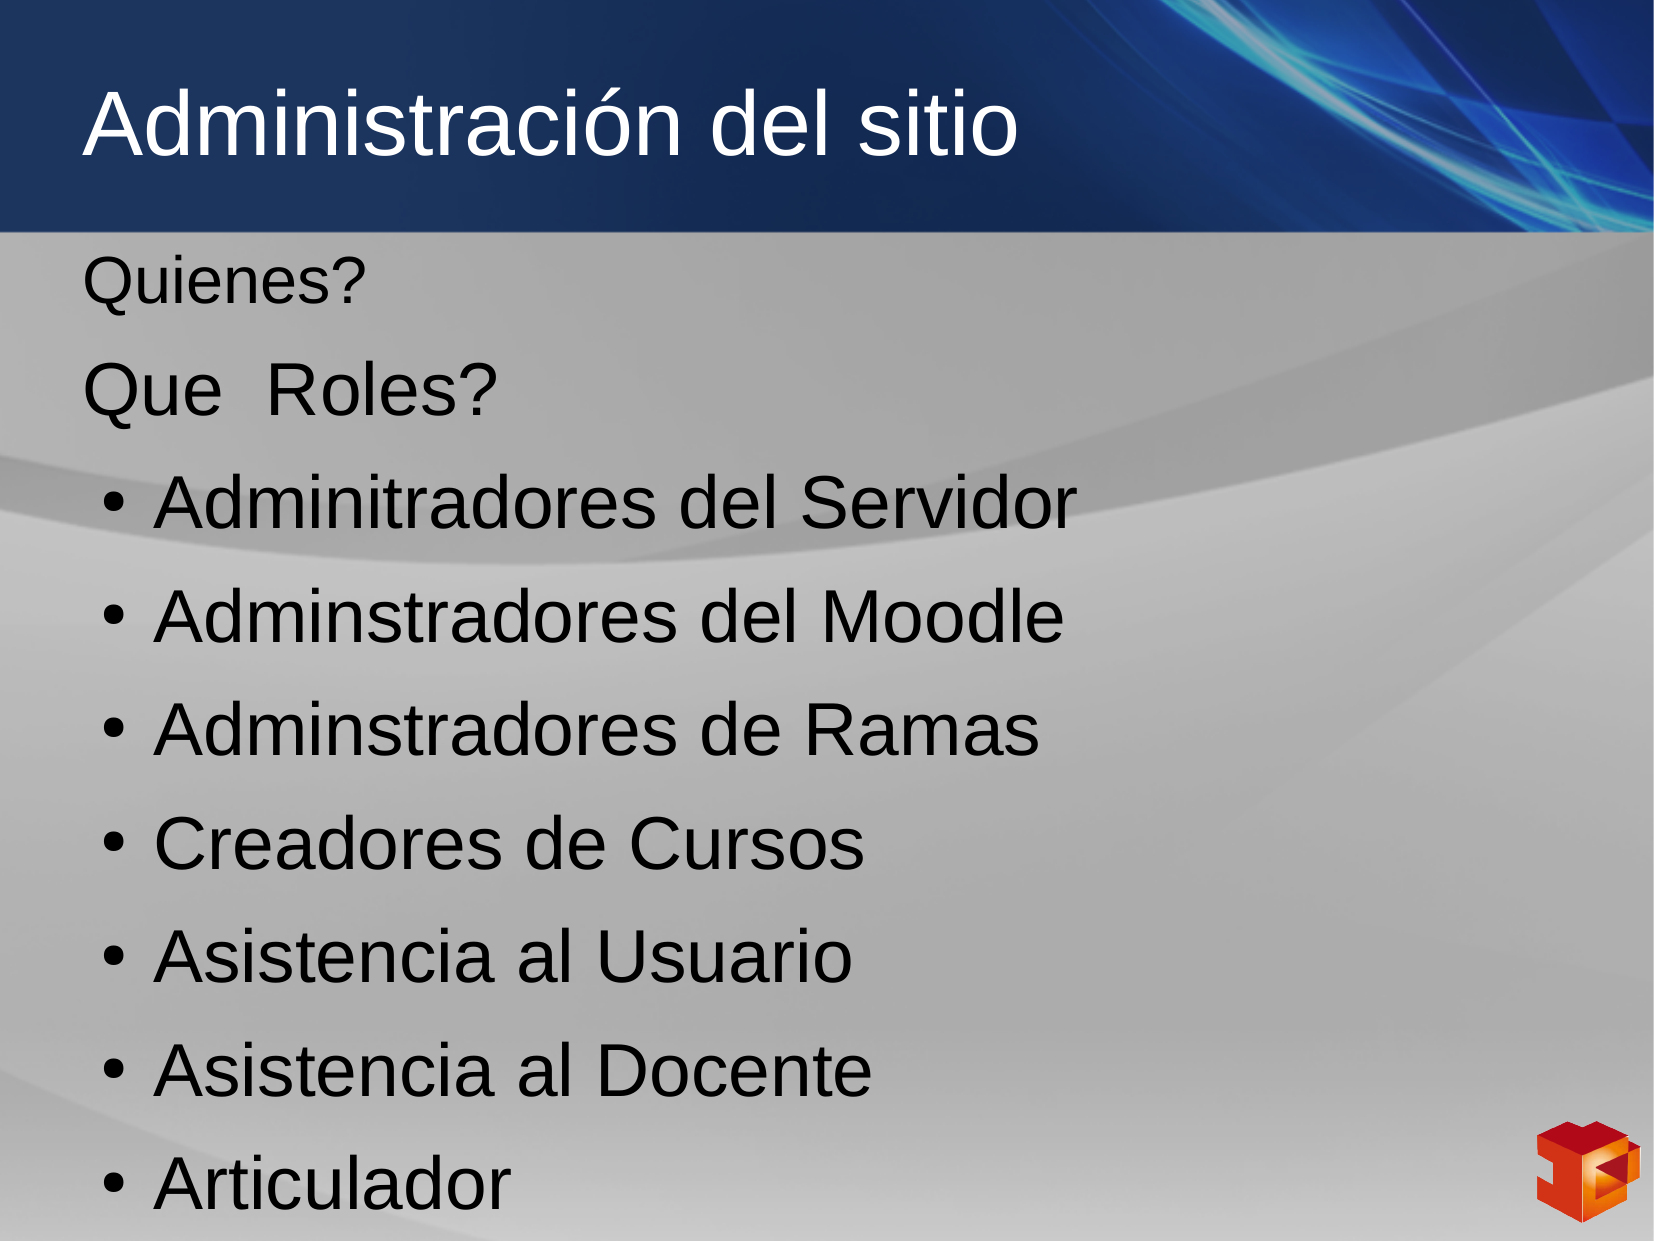

# Administración del sitio
Quienes?
Que Roles?
Adminitradores del Servidor
Adminstradores del Moodle
Adminstradores de Ramas
Creadores de Cursos
Asistencia al Usuario
Asistencia al Docente
Articulador